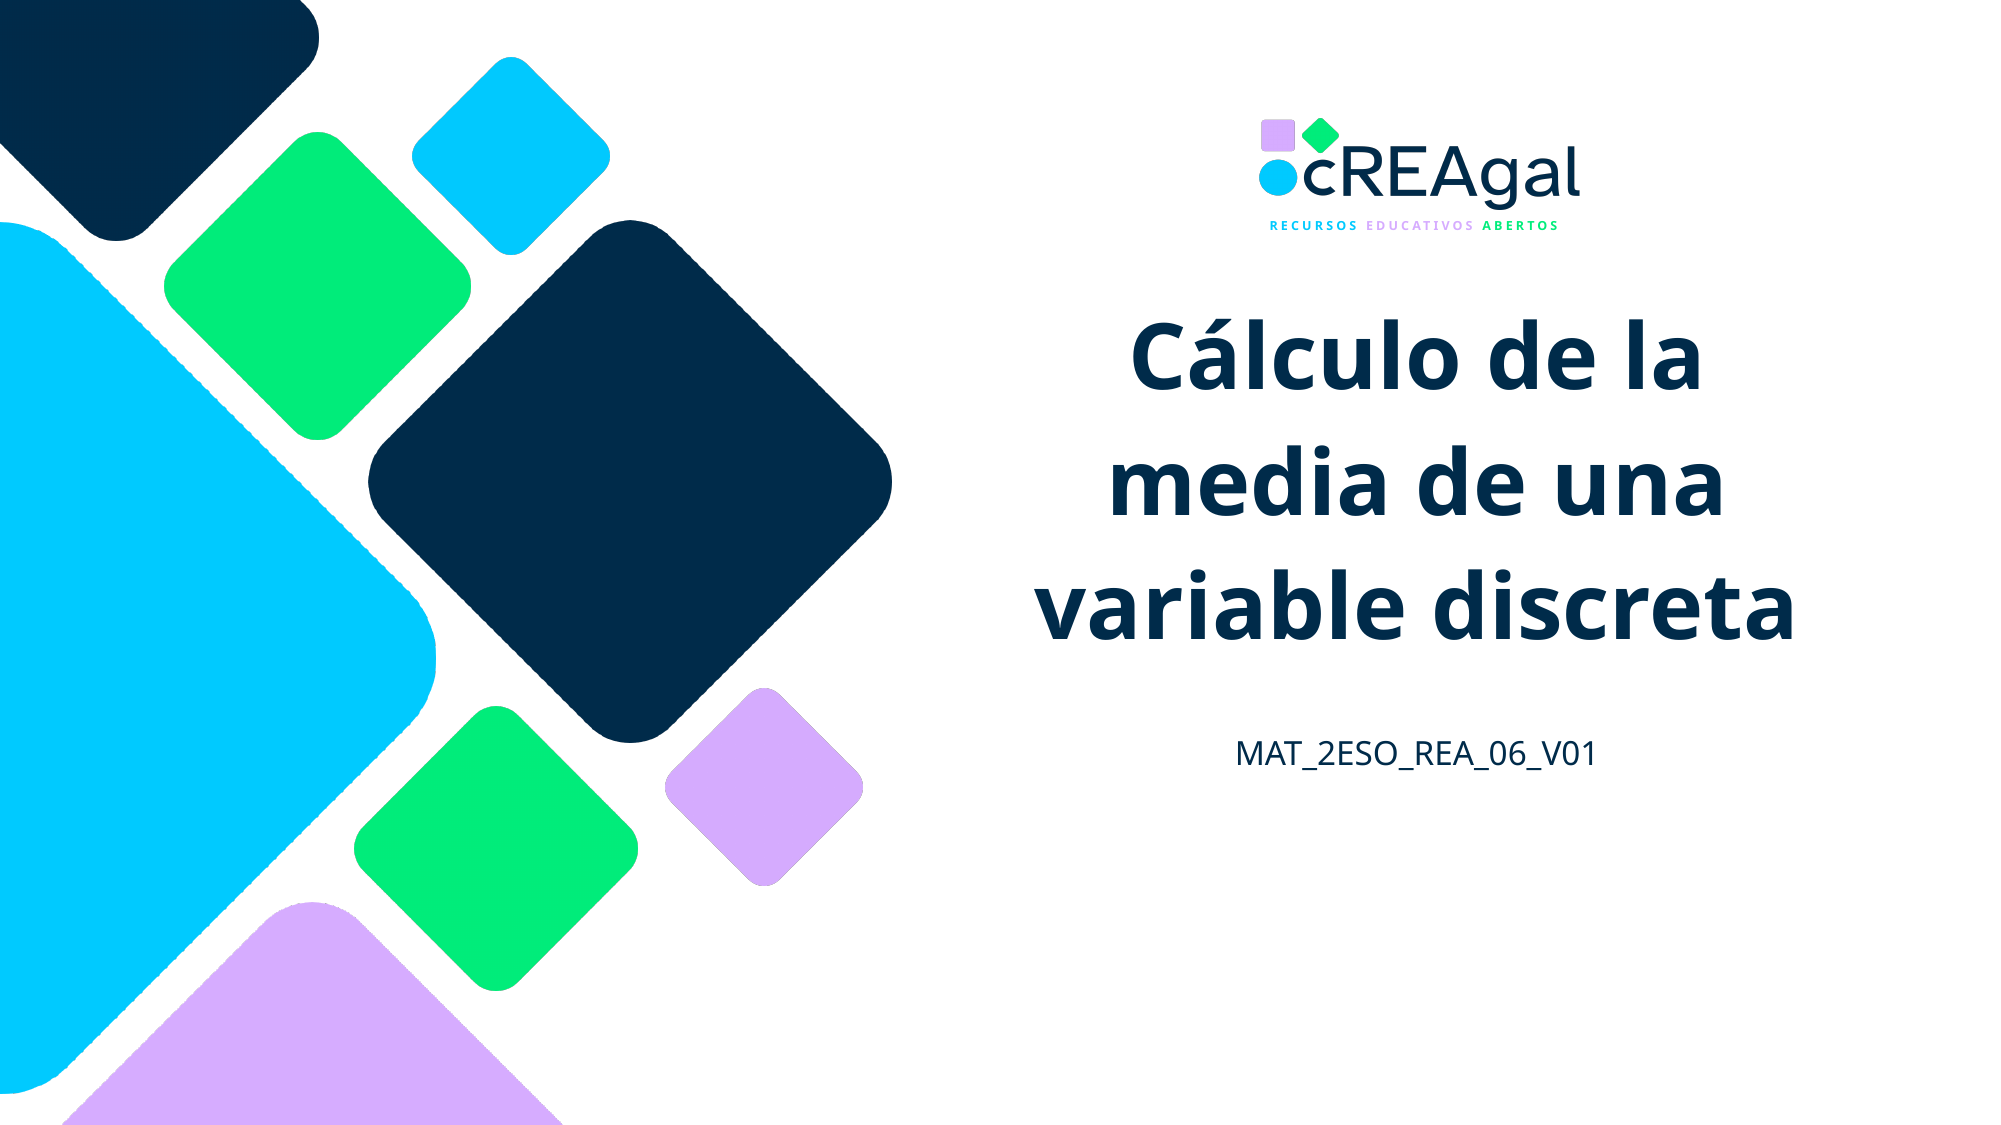

# Cálculo de la media de una variable discreta
MAT_2ESO_REA_06_V01